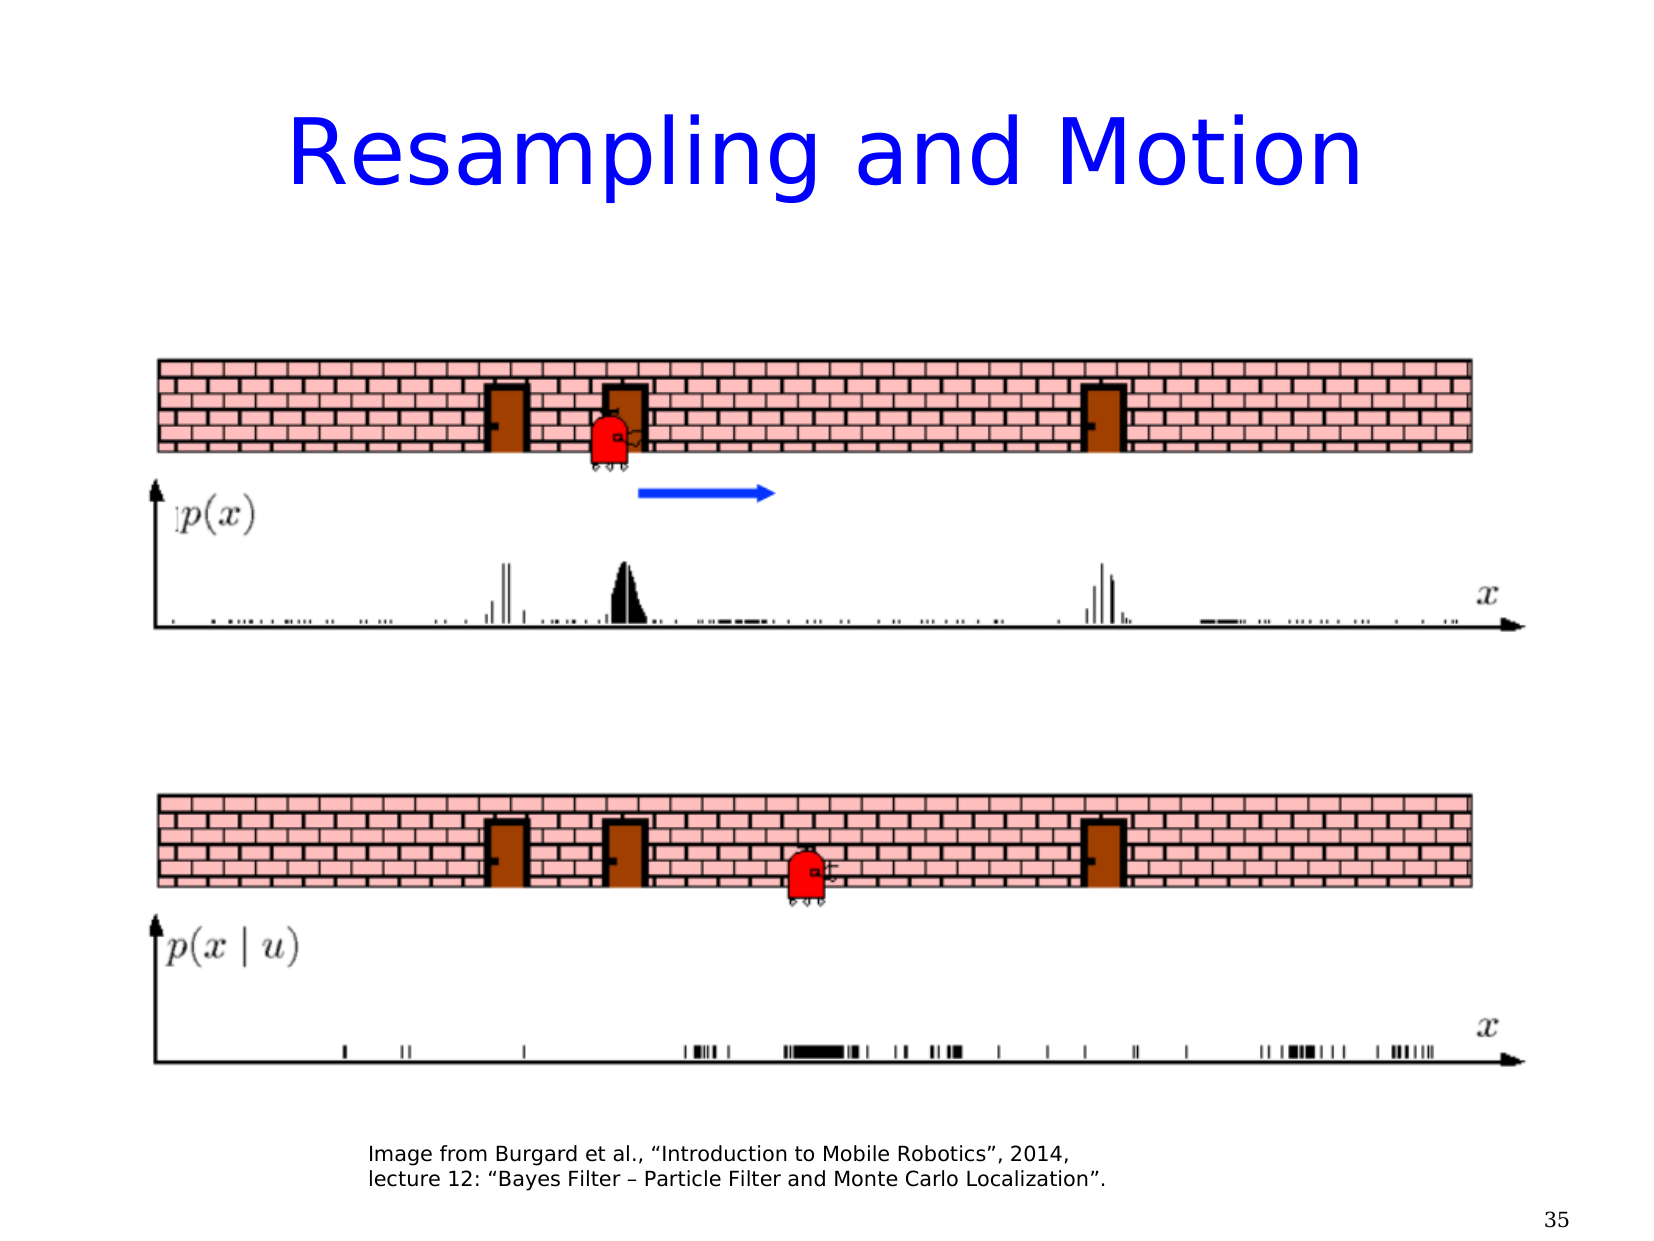

# Resampling and Motion
Image from Burgard et al., “Introduction to Mobile Robotics”, 2014, lecture 12: “Bayes Filter – Particle Filter and Monte Carlo Localization”.
35